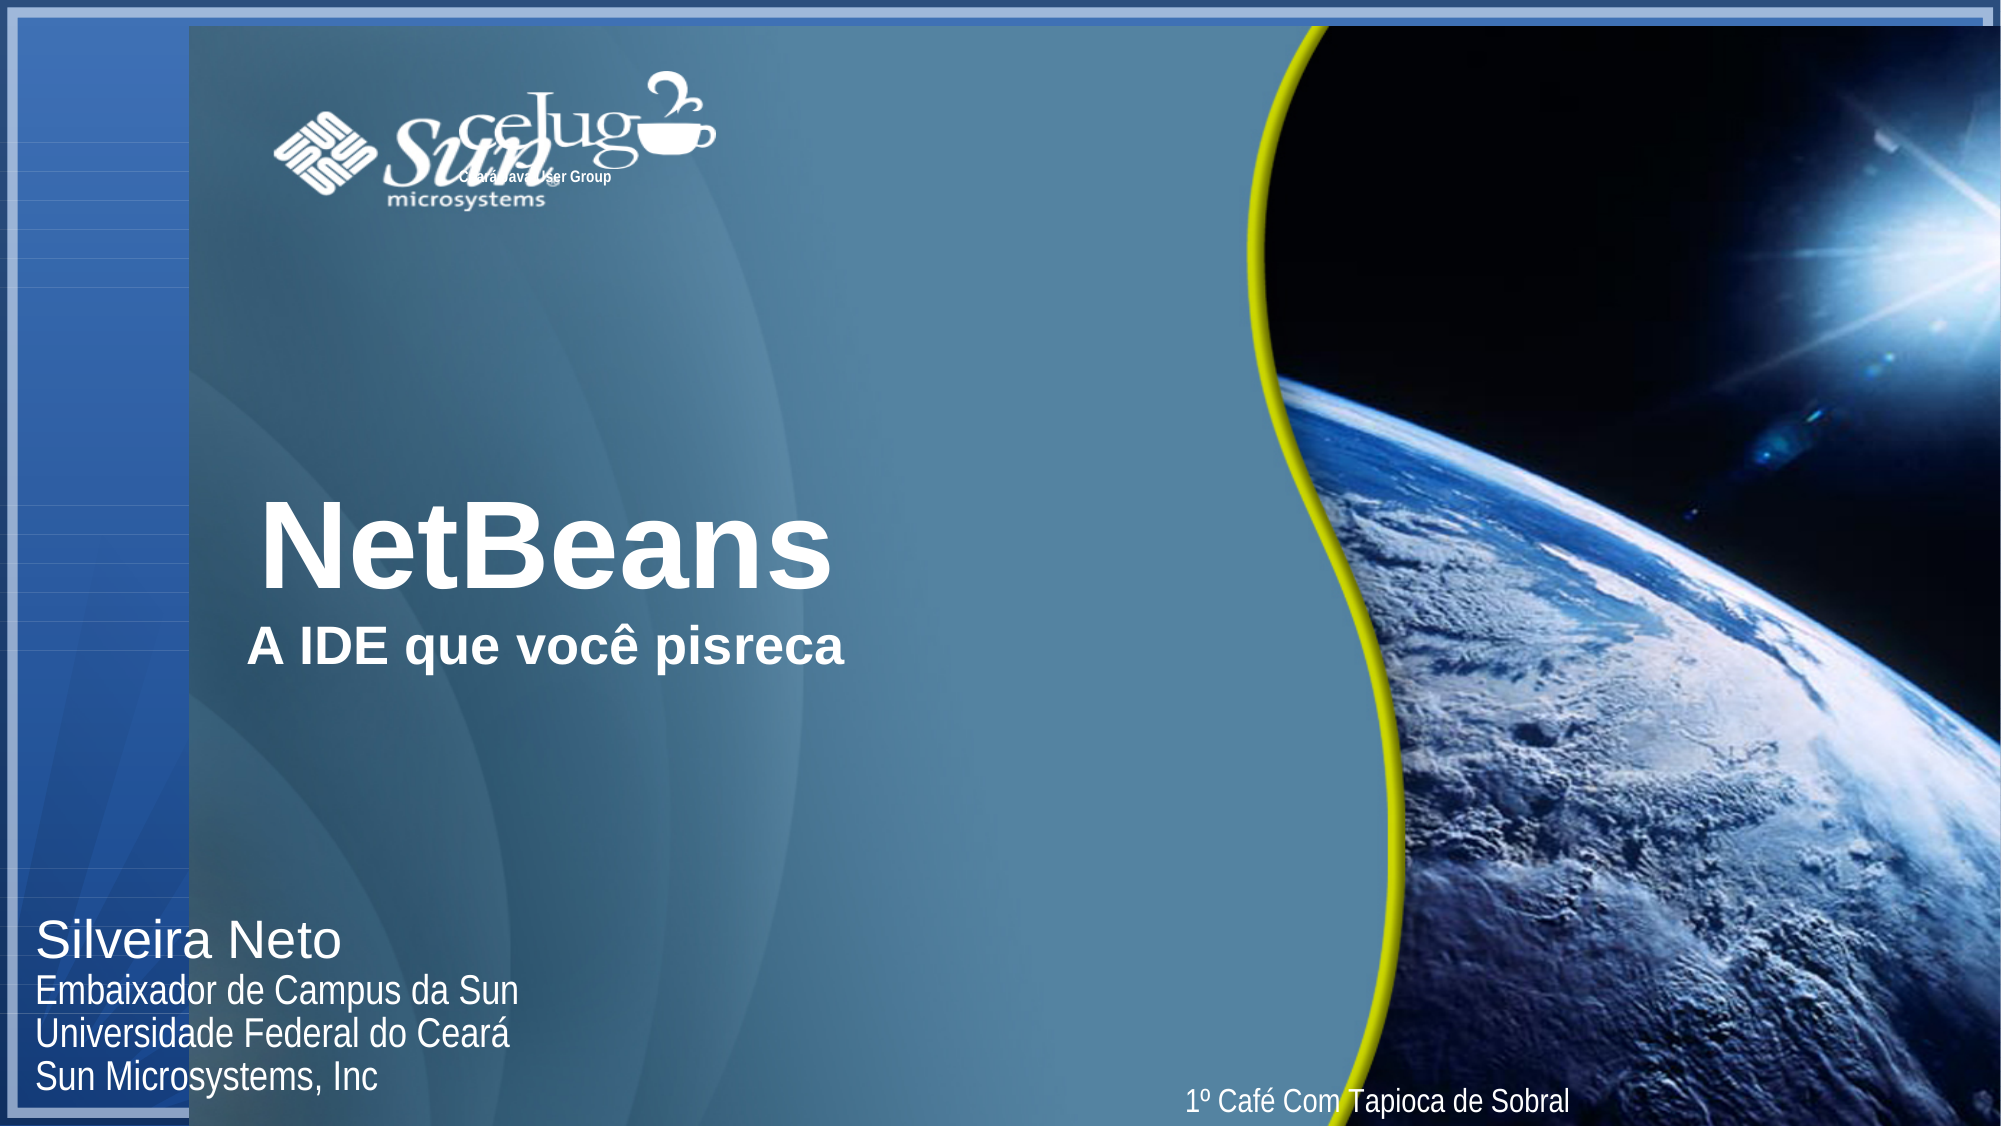

Ceará Java User Group
# NetBeans A IDE que você pisreca
Silveira Neto
Embaixador de Campus da Sun
Universidade Federal do Ceará
Sun Microsystems, Inc
1º Café Com Tapioca de Sobral